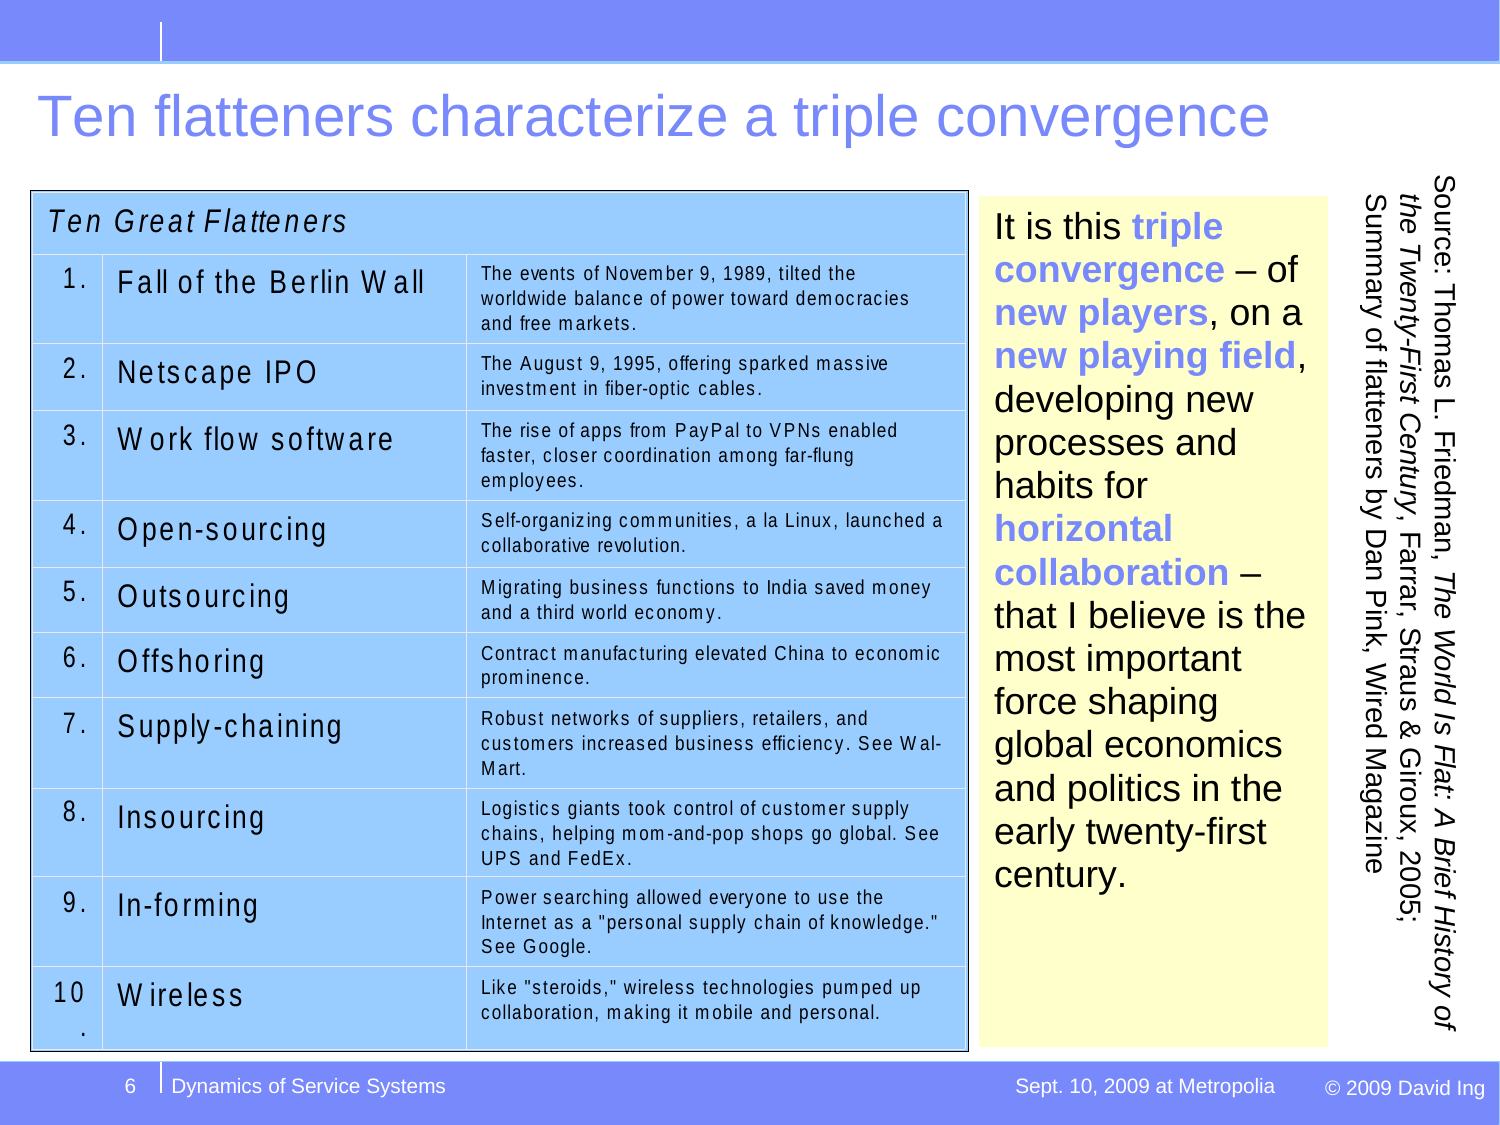

# Ten flatteners characterize a triple convergence
It is this triple convergence – of new players, on a new playing field, developing new processes and habits for horizontal collaboration – that I believe is the most important force shaping global economics and politics in the early twenty-first century.
Source: Thomas L. Friedman, The World Is Flat: A Brief History of the Twenty-First Century, Farrar, Straus & Giroux, 2005; Summary of flatteners by Dan Pink, Wired Magazine
6
Dynamics of Service Systems
Sept. 10, 2009 at Metropolia